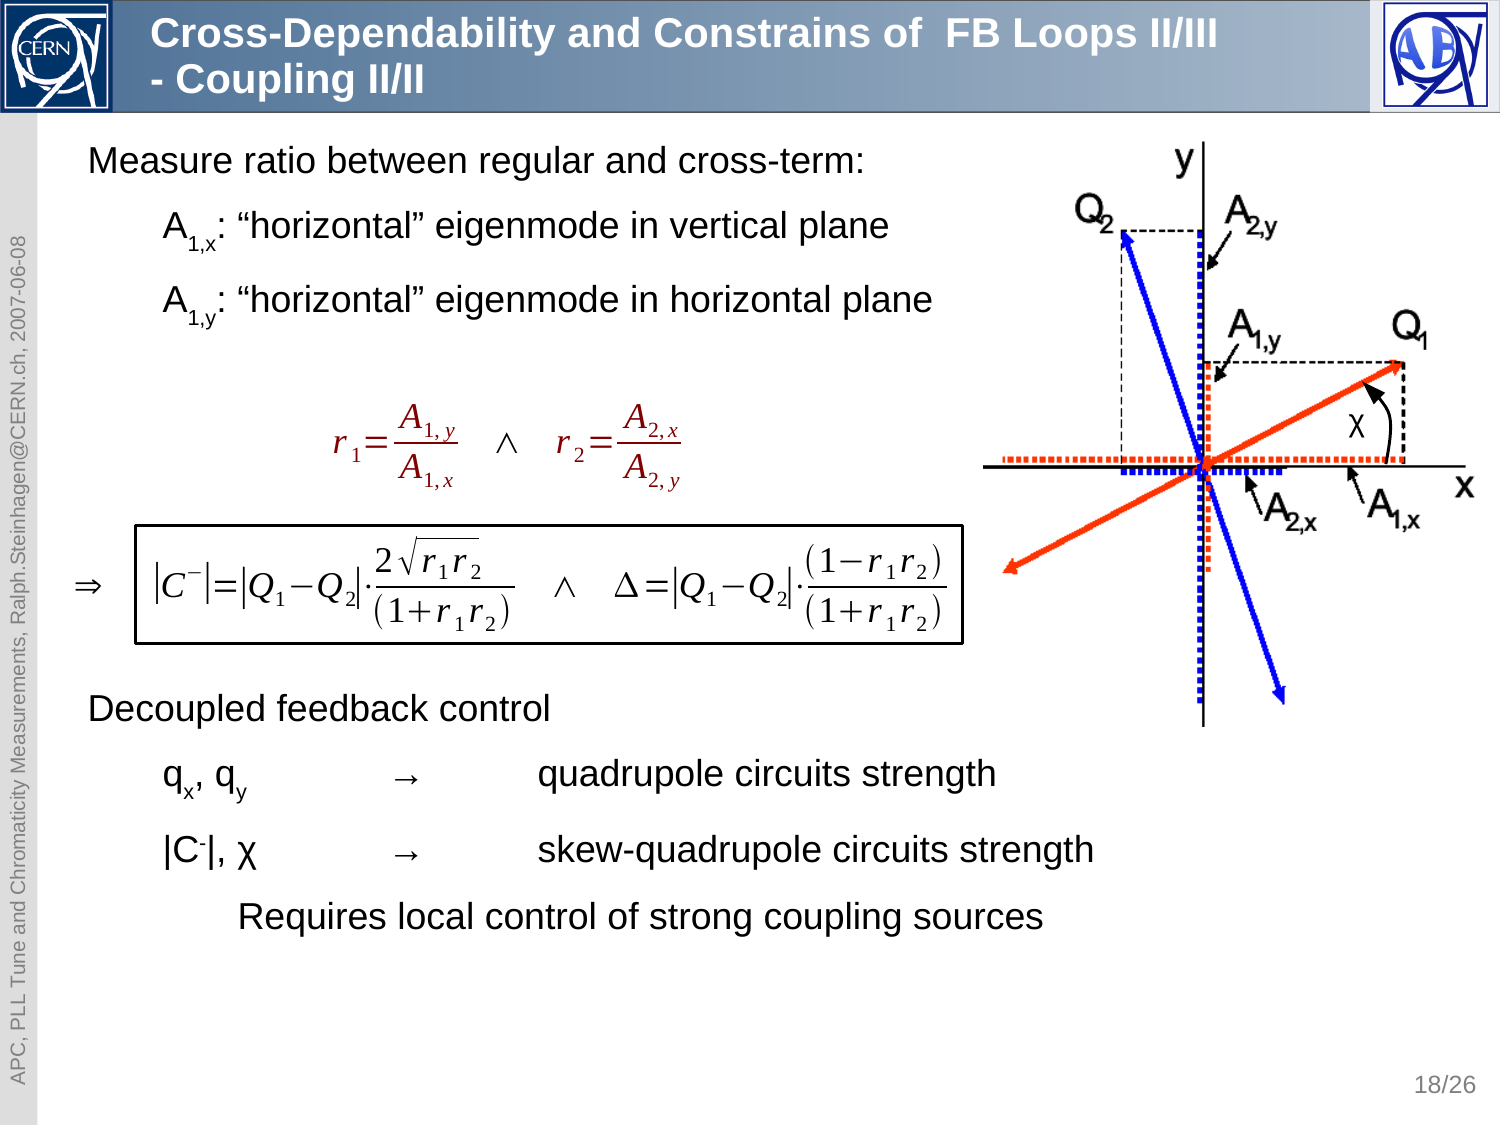

# Cross-Dependability and Constrains of FB Loops II/III - Coupling II/II
Measure ratio between regular and cross-term:
A1,x: “horizontal” eigenmode in vertical plane
A1,y: “horizontal” eigenmode in horizontal plane
Decoupled feedback control
qx, qy	→	quadrupole circuits strength
|C-|, χ 	→	skew-quadrupole circuits strength
Requires local control of strong coupling sources
χ